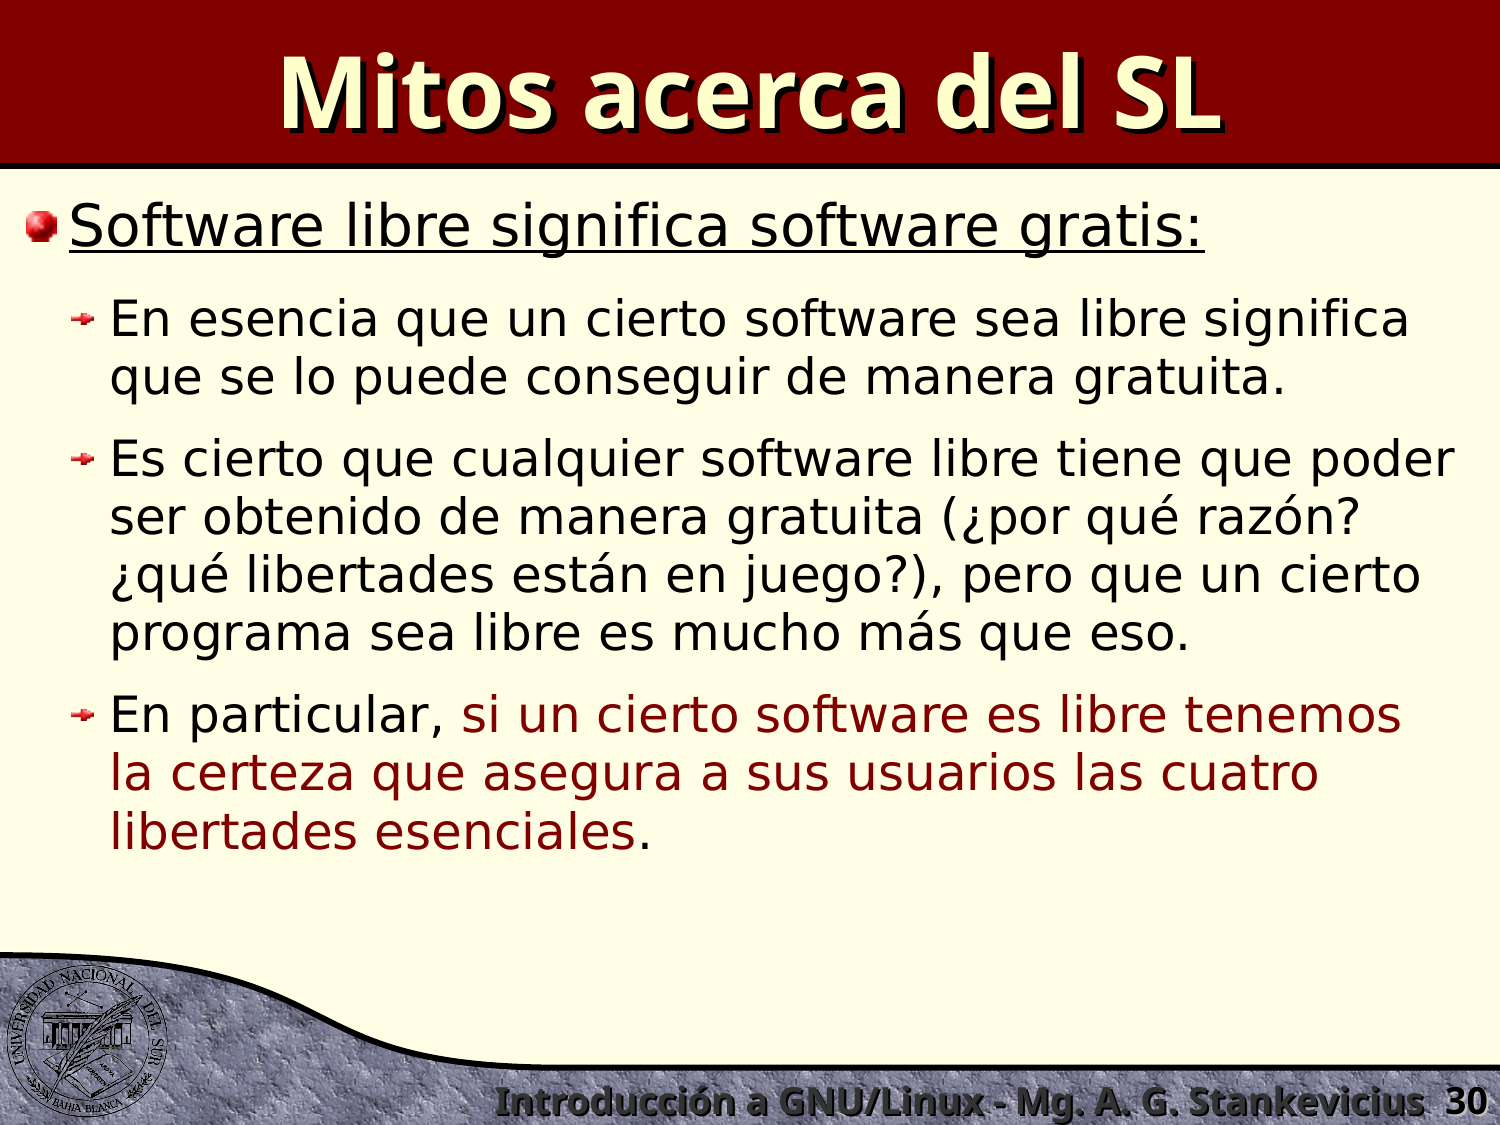

# Mitos acerca del SL
Software libre significa software gratis:
En esencia que un cierto software sea libre significa que se lo puede conseguir de manera gratuita.
Es cierto que cualquier software libre tiene que poder ser obtenido de manera gratuita (¿por qué razón? ¿qué libertades están en juego?), pero que un cierto programa sea libre es mucho más que eso.
En particular, si un cierto software es libre tenemos
la certeza que asegura a sus usuarios las cuatro libertades esenciales.
30